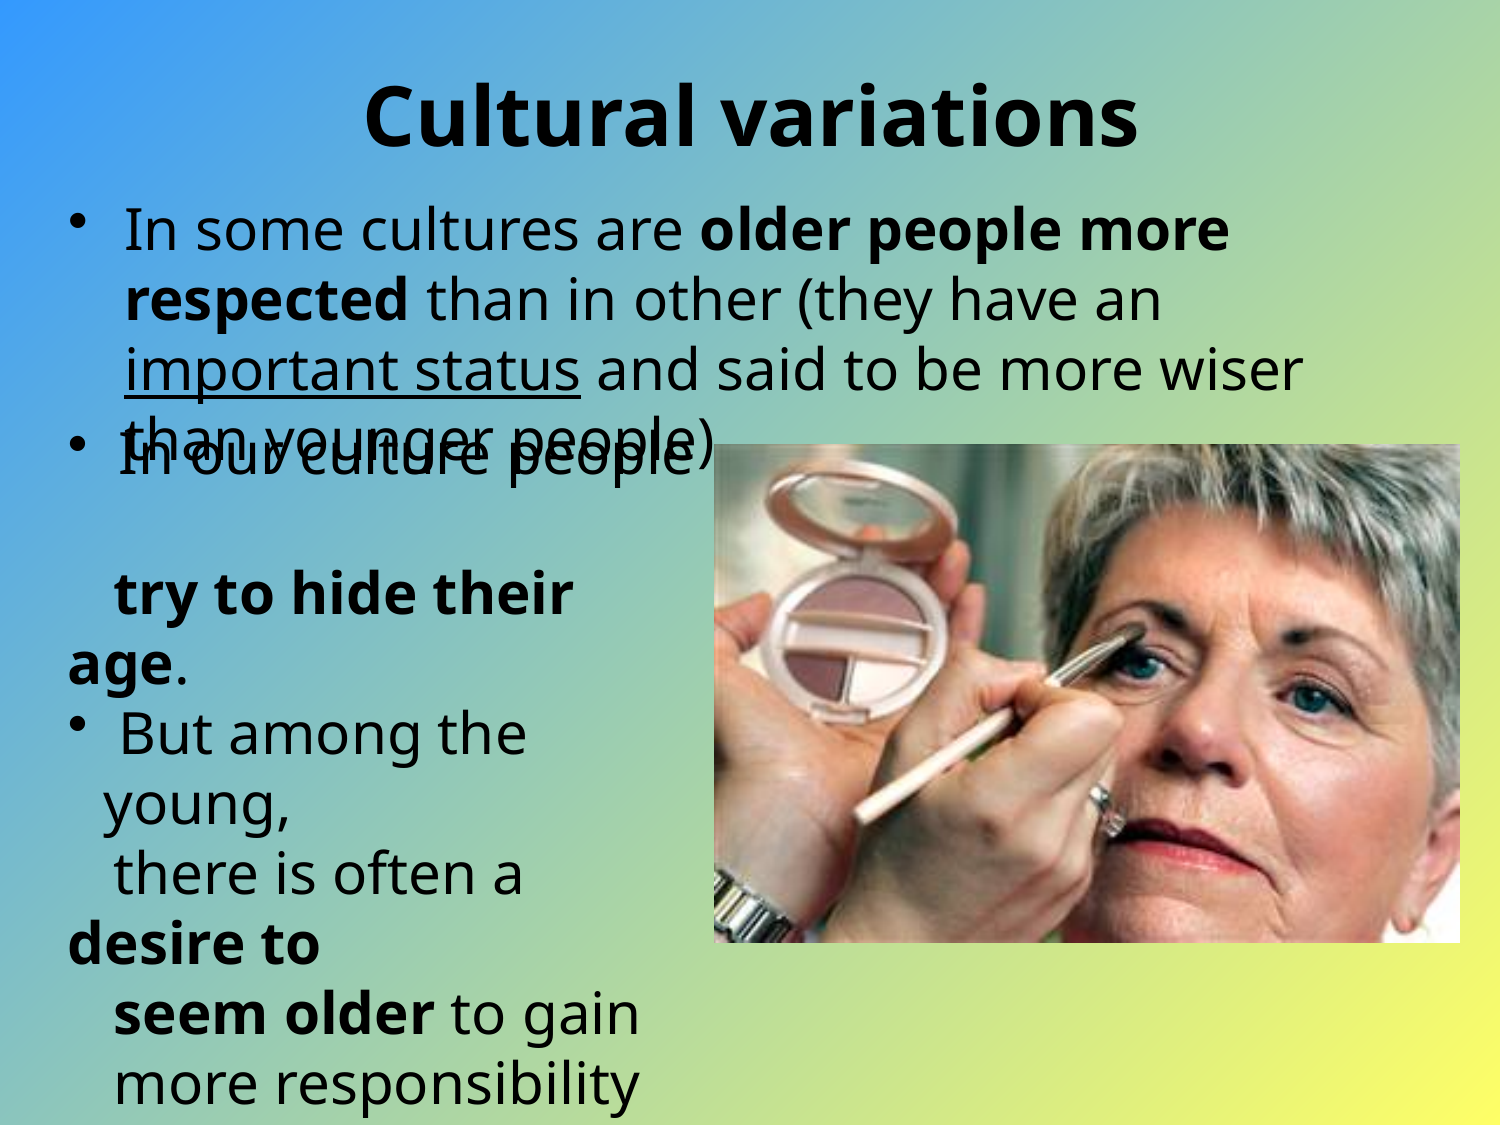

# Cultural variations
In some cultures are older people more respected than in other (they have an important status and said to be more wiser than younger people).
 In our culture people
 try to hide their age.
 But among the young,
 there is often a desire to
 seem older to gain
 more responsibility and
 respect.